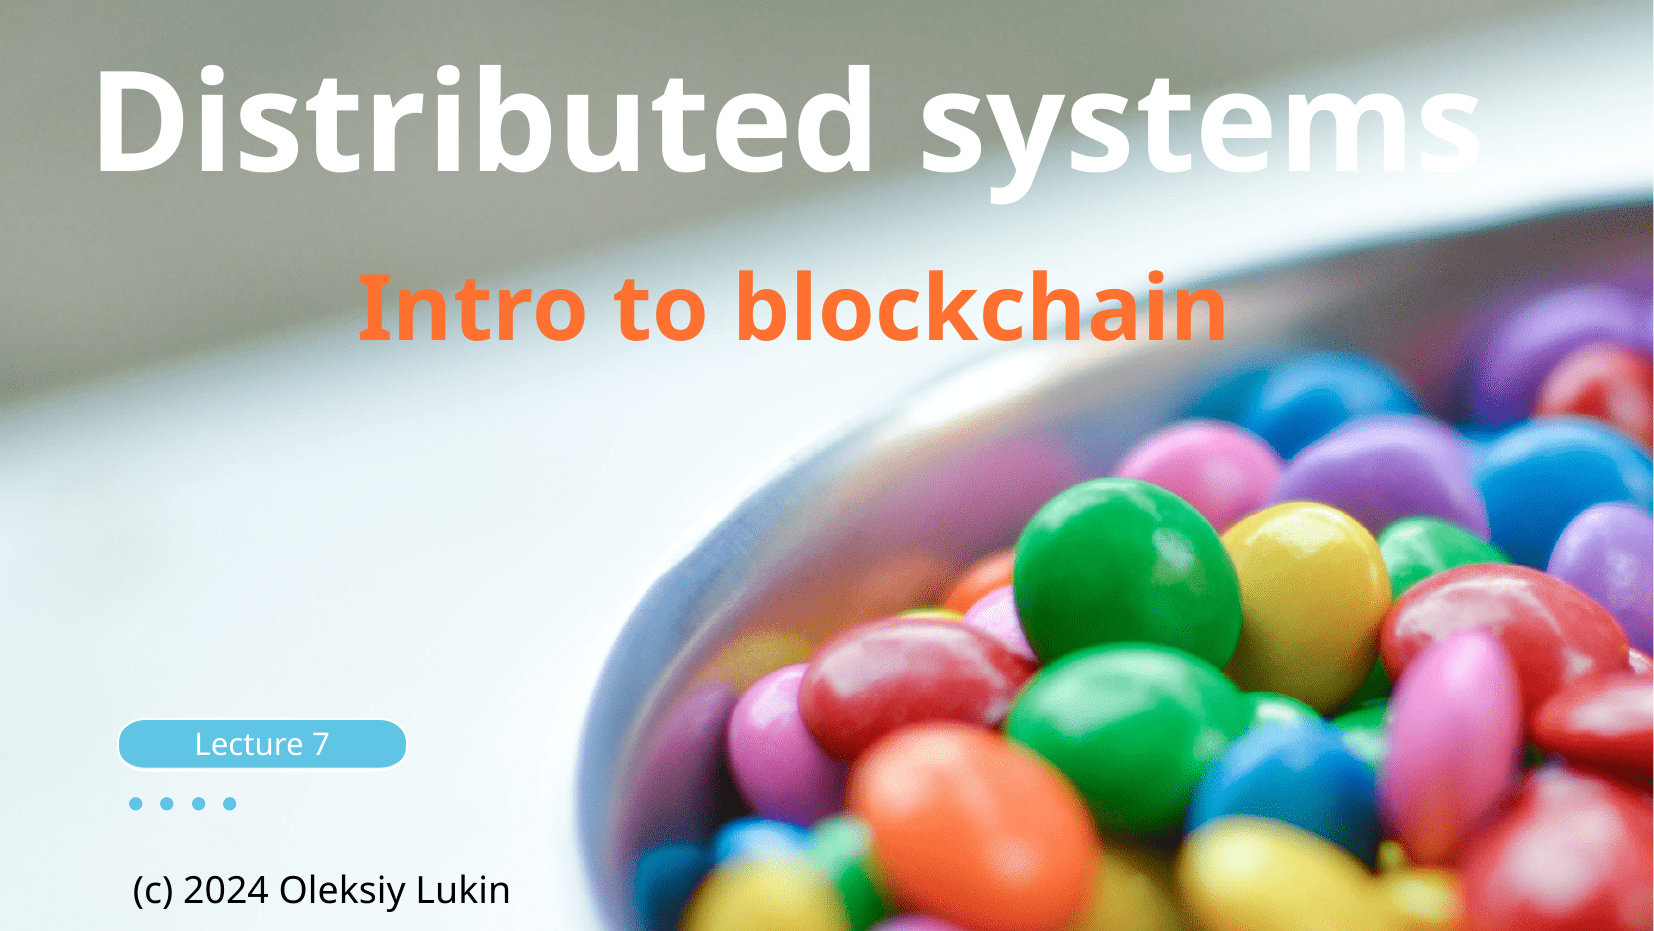

# Distributed systems
 Intro to blockchain
Lecture 7
(c) 2024 Oleksiy Lukin